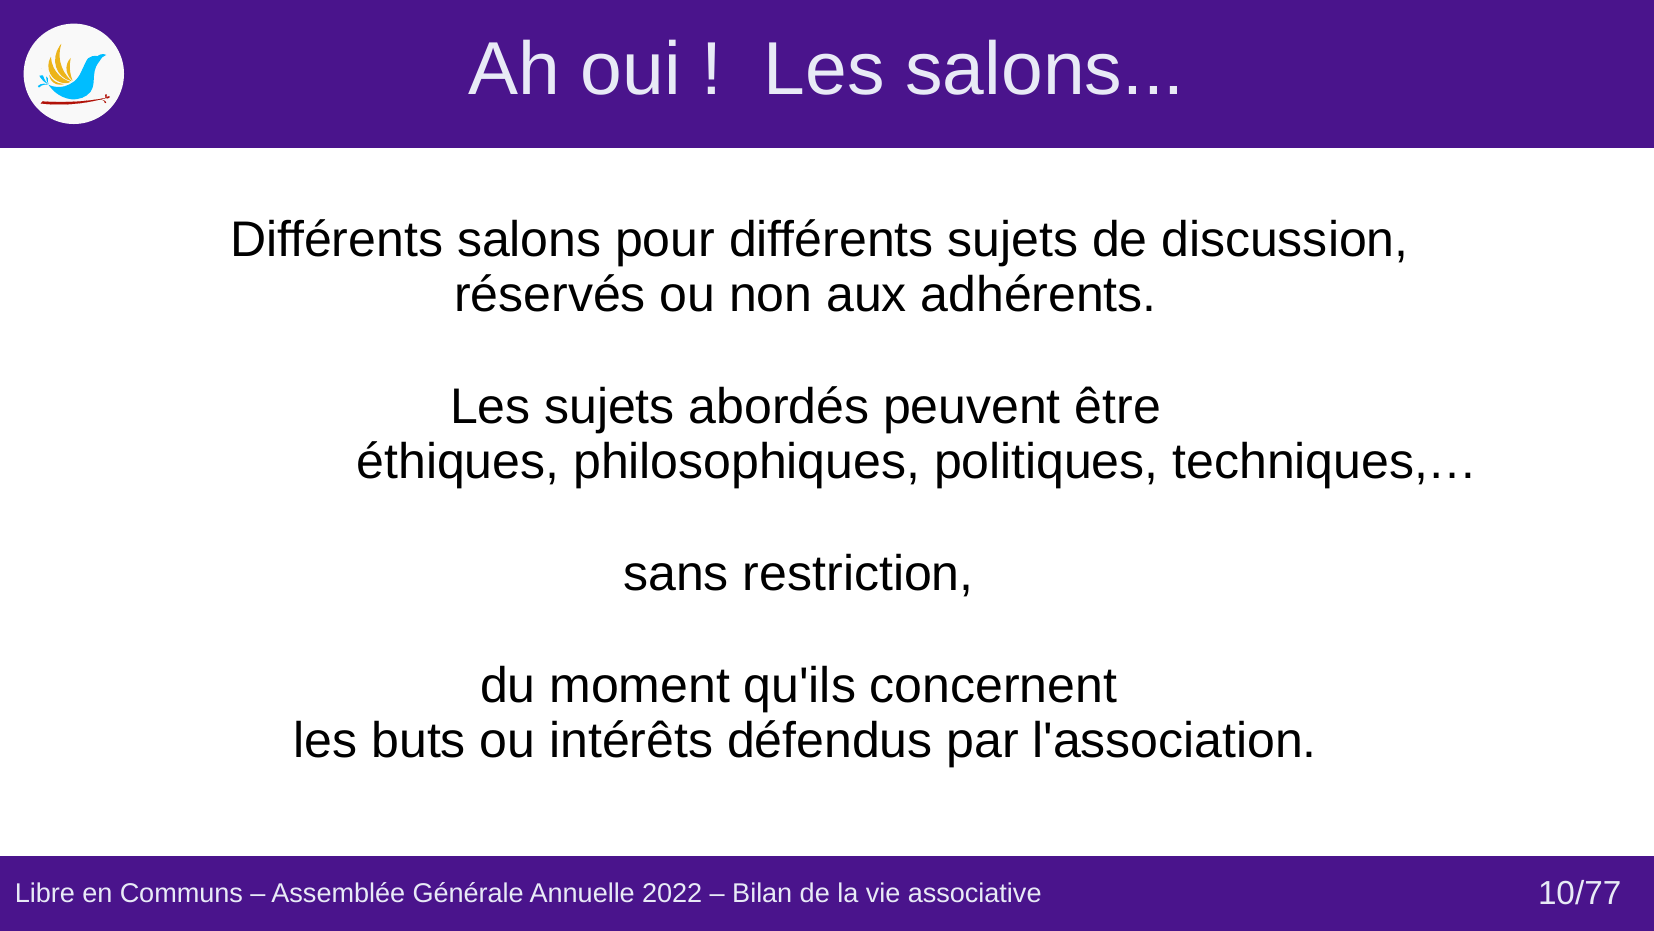

Ah oui ! Les salons...
 Différents salons pour différents sujets de discussion,
réservés ou non aux adhérents.
Les sujets abordés peuvent être
 éthiques, philosophiques, politiques, techniques,…
sans restriction,
du moment qu'ils concernent
les buts ou intérêts défendus par l'association.
Libre en Communs – Assemblée Générale Annuelle 2022 – Bilan de la vie associative